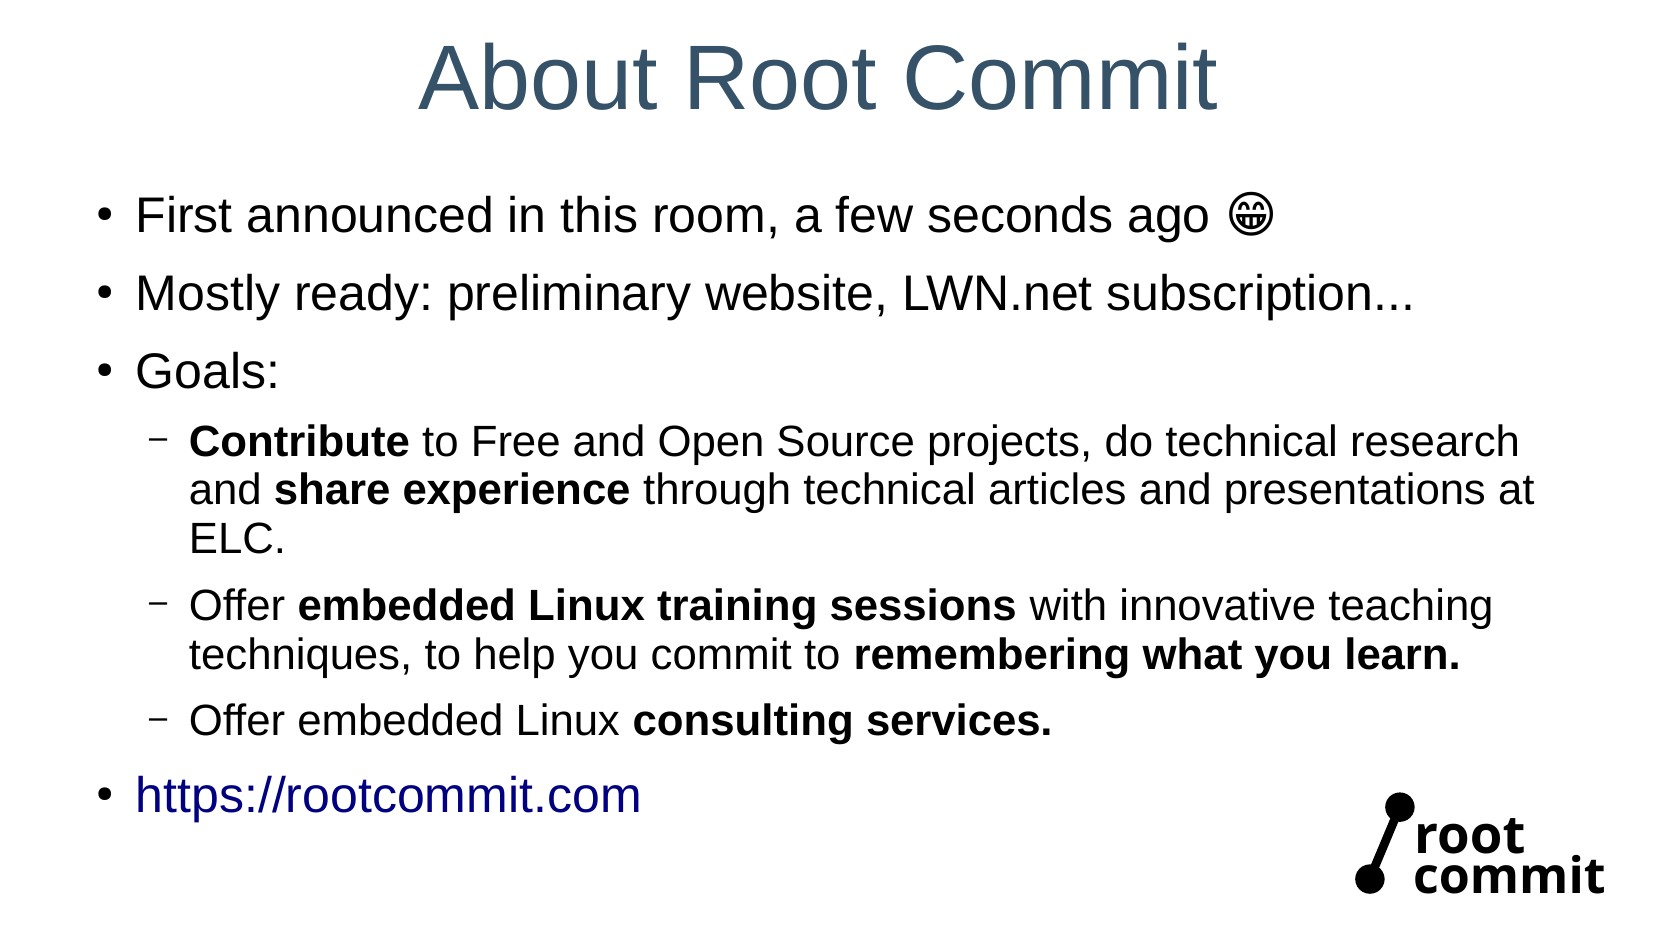

# About Root Commit
First announced in this room, a few seconds ago 😁
Mostly ready: preliminary website, LWN.net subscription...
Goals:
Contribute to Free and Open Source projects, do technical research and share experience through technical articles and presentations at ELC.
Offer embedded Linux training sessions with innovative teaching techniques, to help you commit to remembering what you learn.
Offer embedded Linux consulting services.
https://rootcommit.com